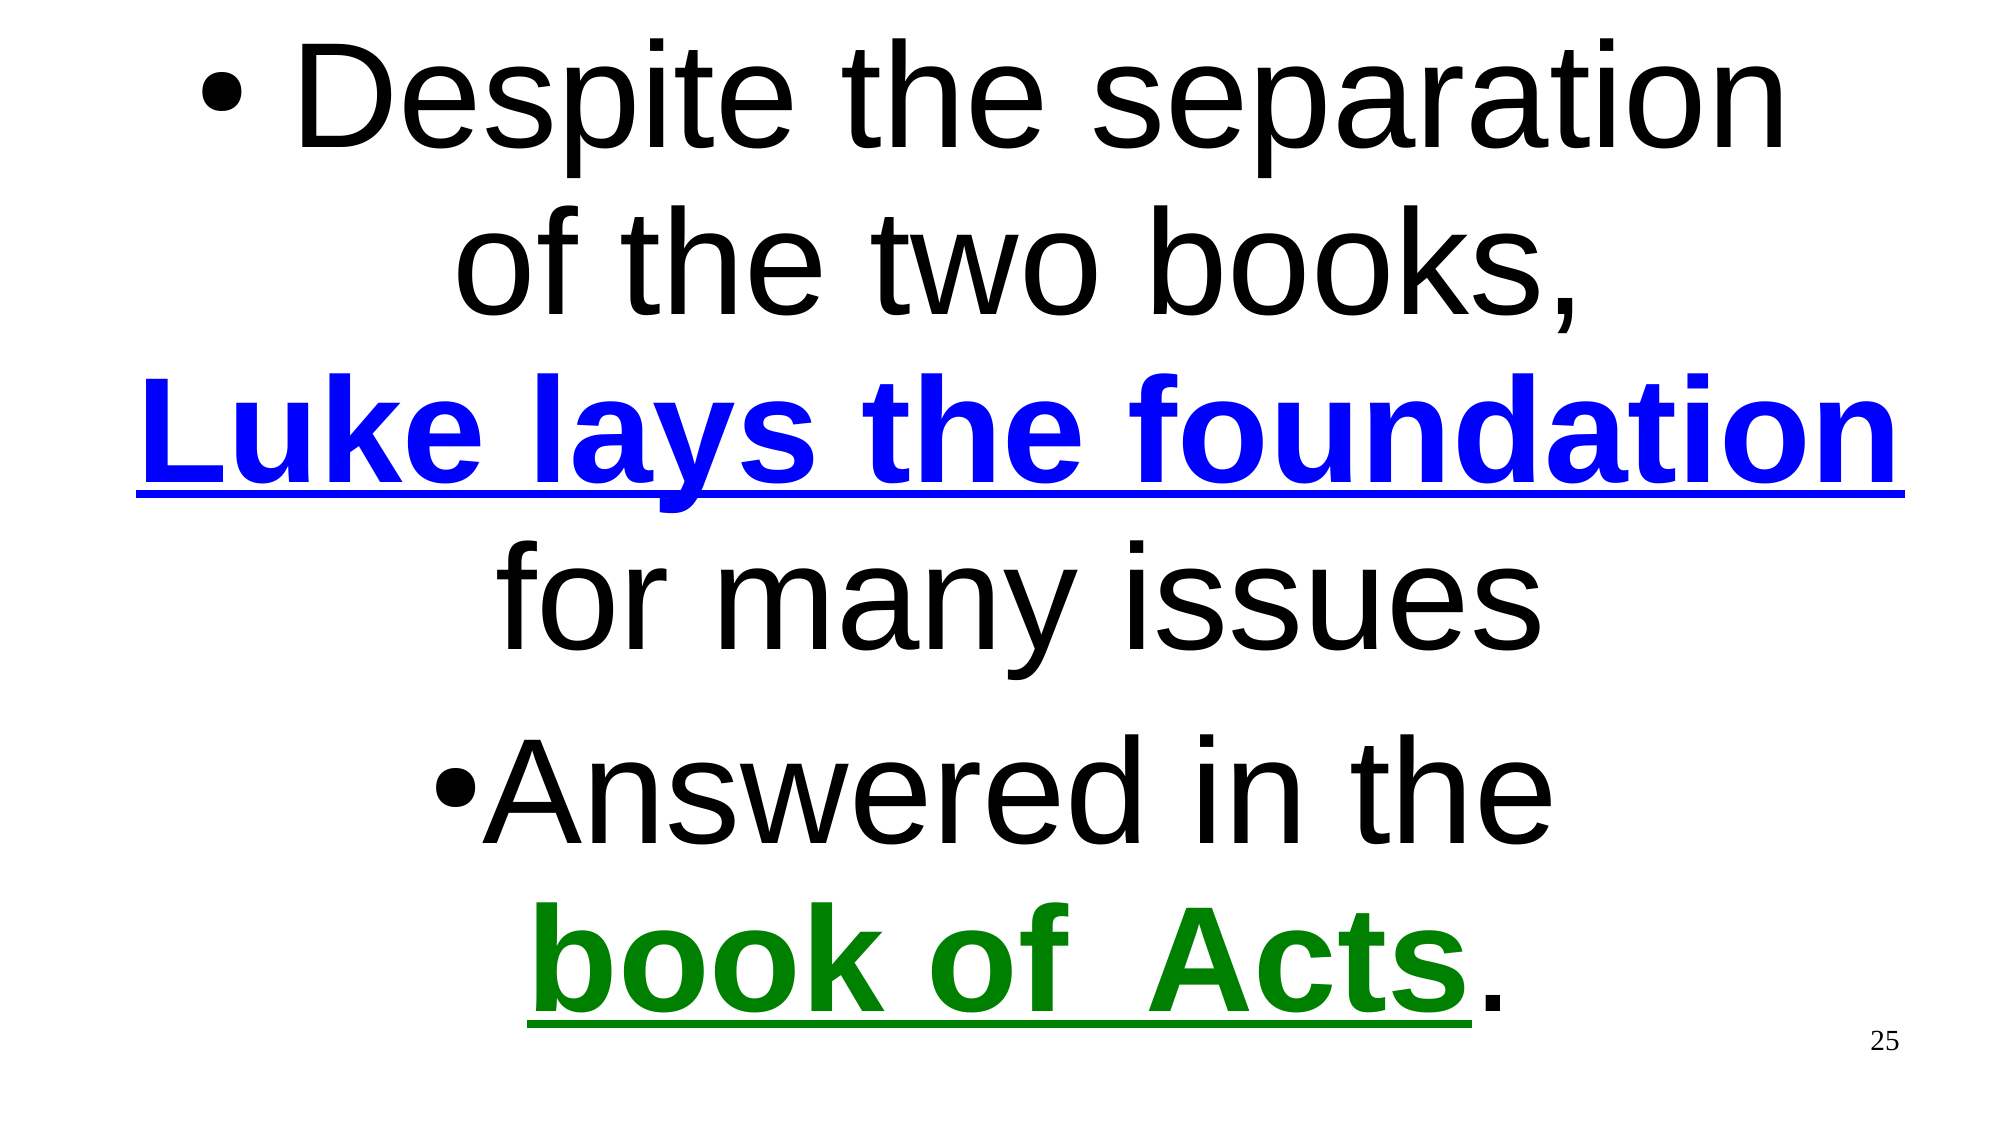

Despite the separation
of the two books,
Luke lays the foundation
for many issues
Answered in the
book of Acts.
25